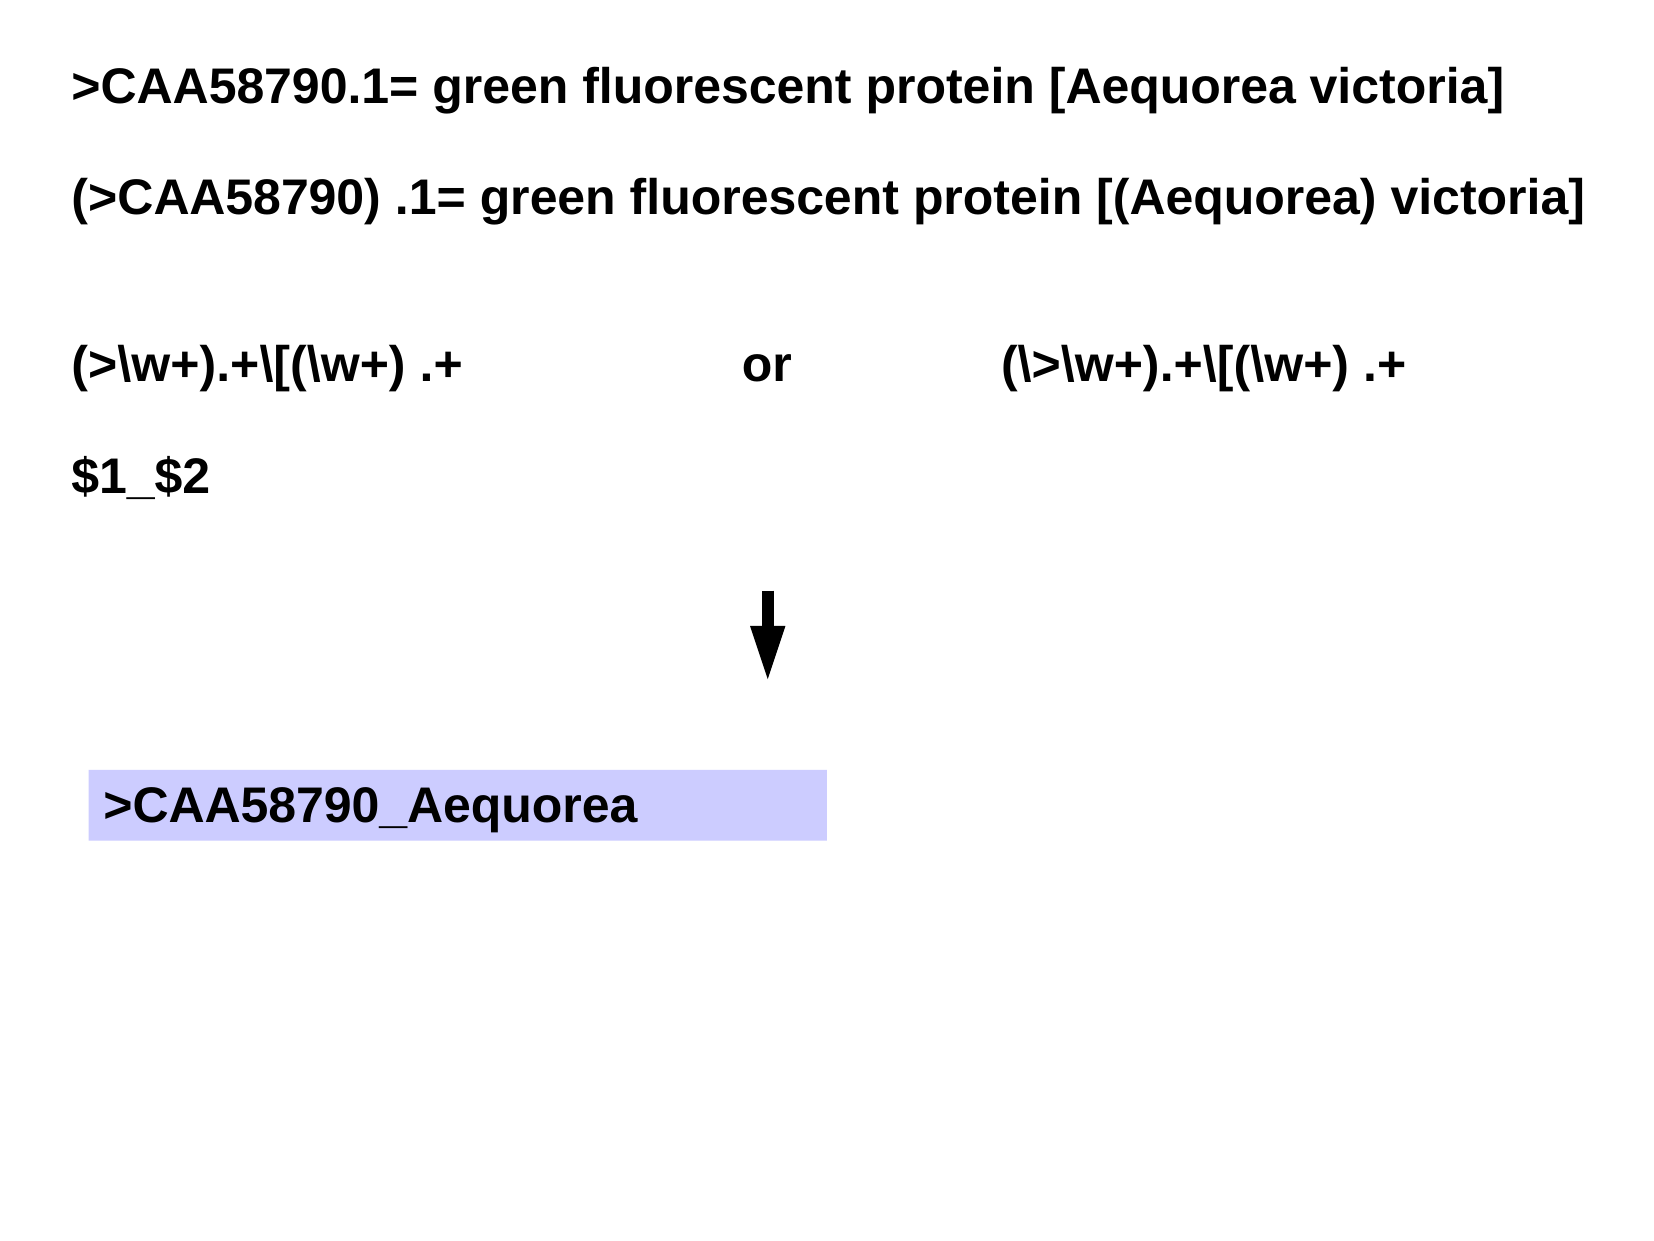

>CAA58790.1= green fluorescent protein [Aequorea victoria]
(>CAA58790) .1= green fluorescent protein [(Aequorea) victoria]
(>\w+).+\[(\w+) .+ or (\>\w+).+\[(\w+) .+
$1_$2
>CAA58790_Aequorea